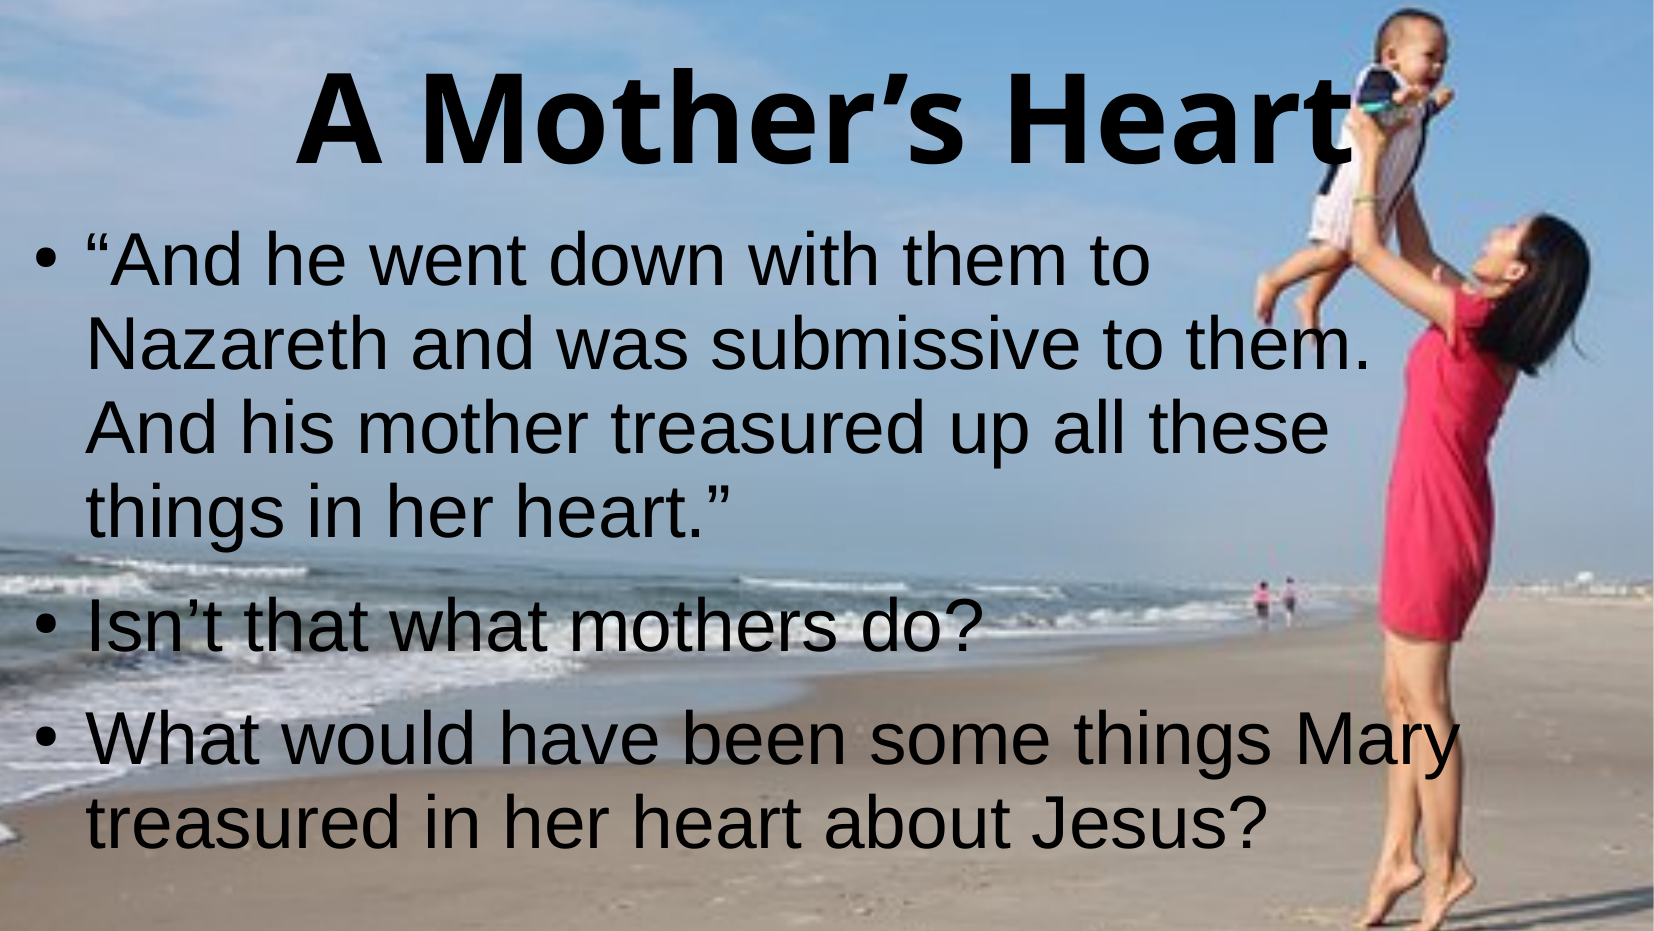

# A Mother’s Heart
“And he went down with them to Nazareth and was submissive to them. And his mother treasured up all these things in her heart.”
Isn’t that what mothers do?
What would have been some things Mary treasured in her heart about Jesus?